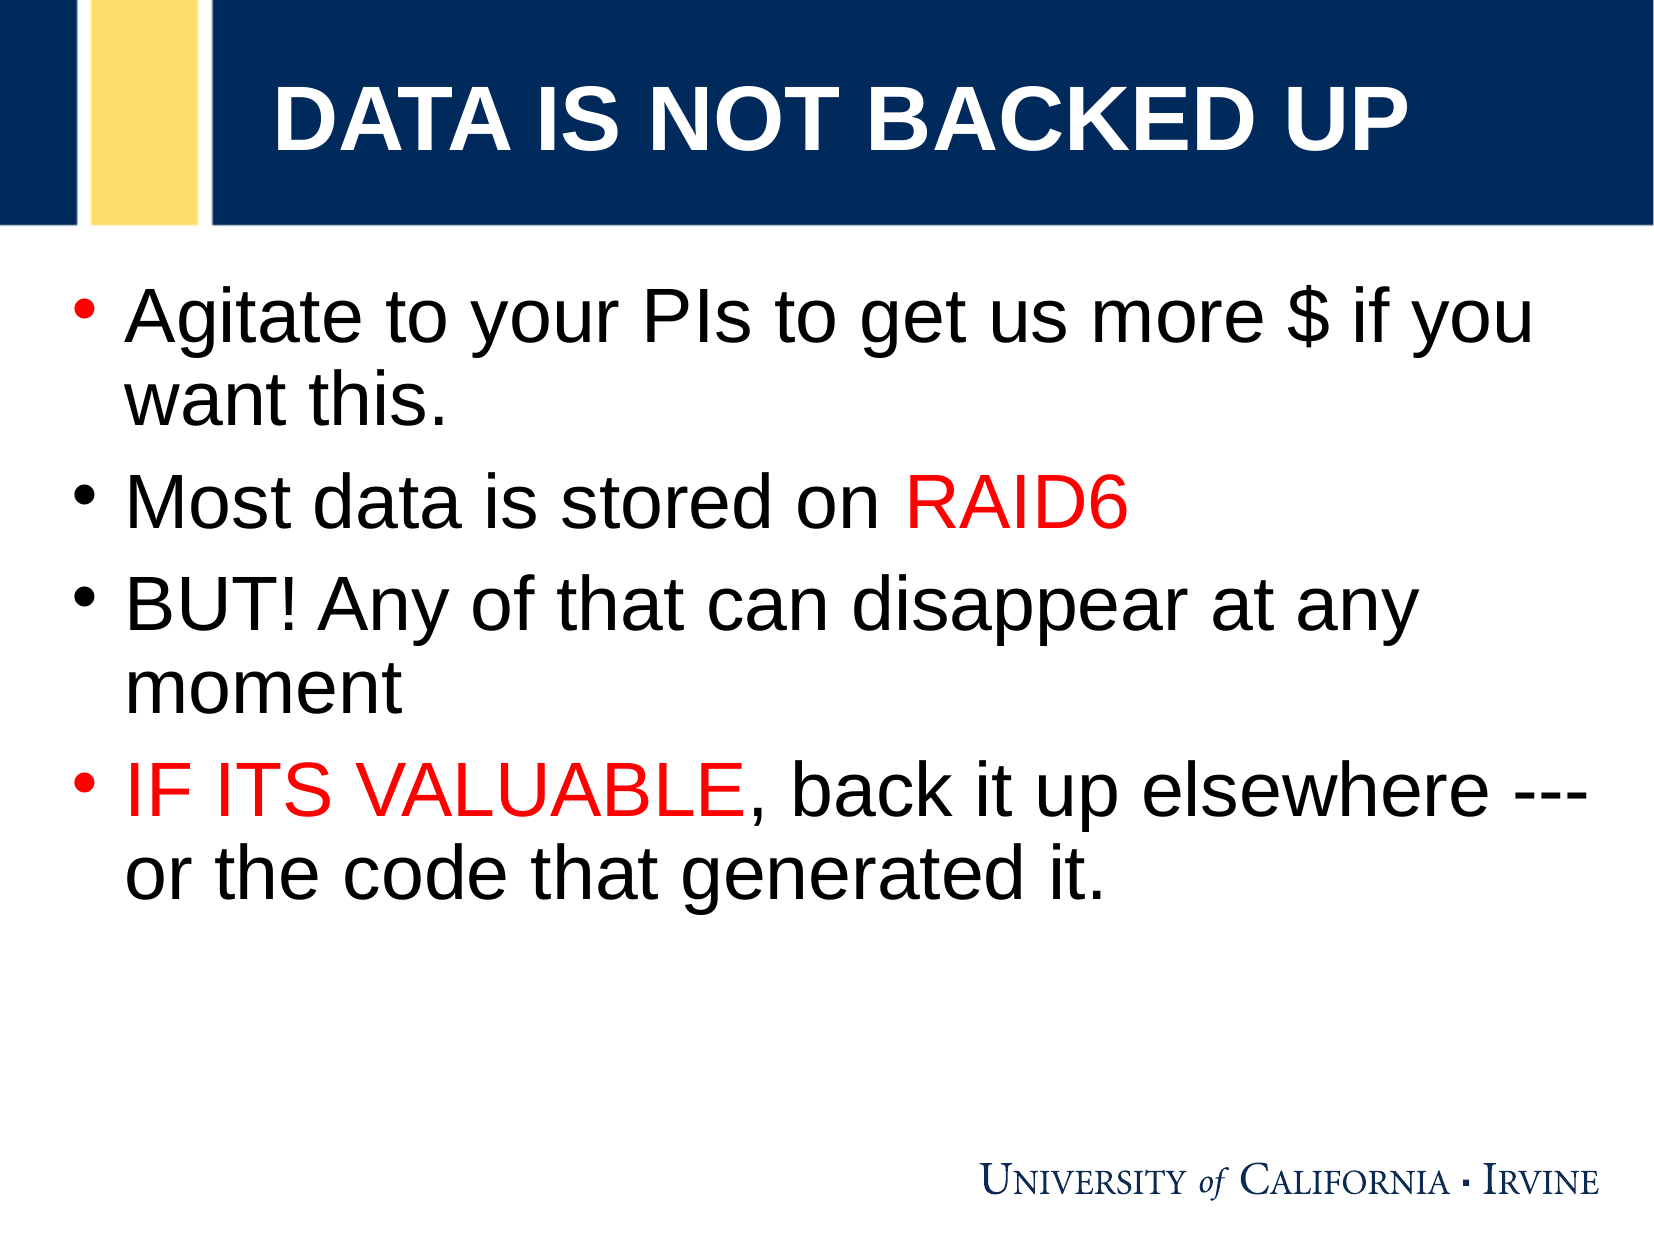

# DATA IS NOT BACKED UP
Agitate to your PIs to get us more $ if you want this.
Most data is stored on RAID6
BUT! Any of that can disappear at any moment
IF ITS VALUABLE, back it up elsewhere --- or the code that generated it.